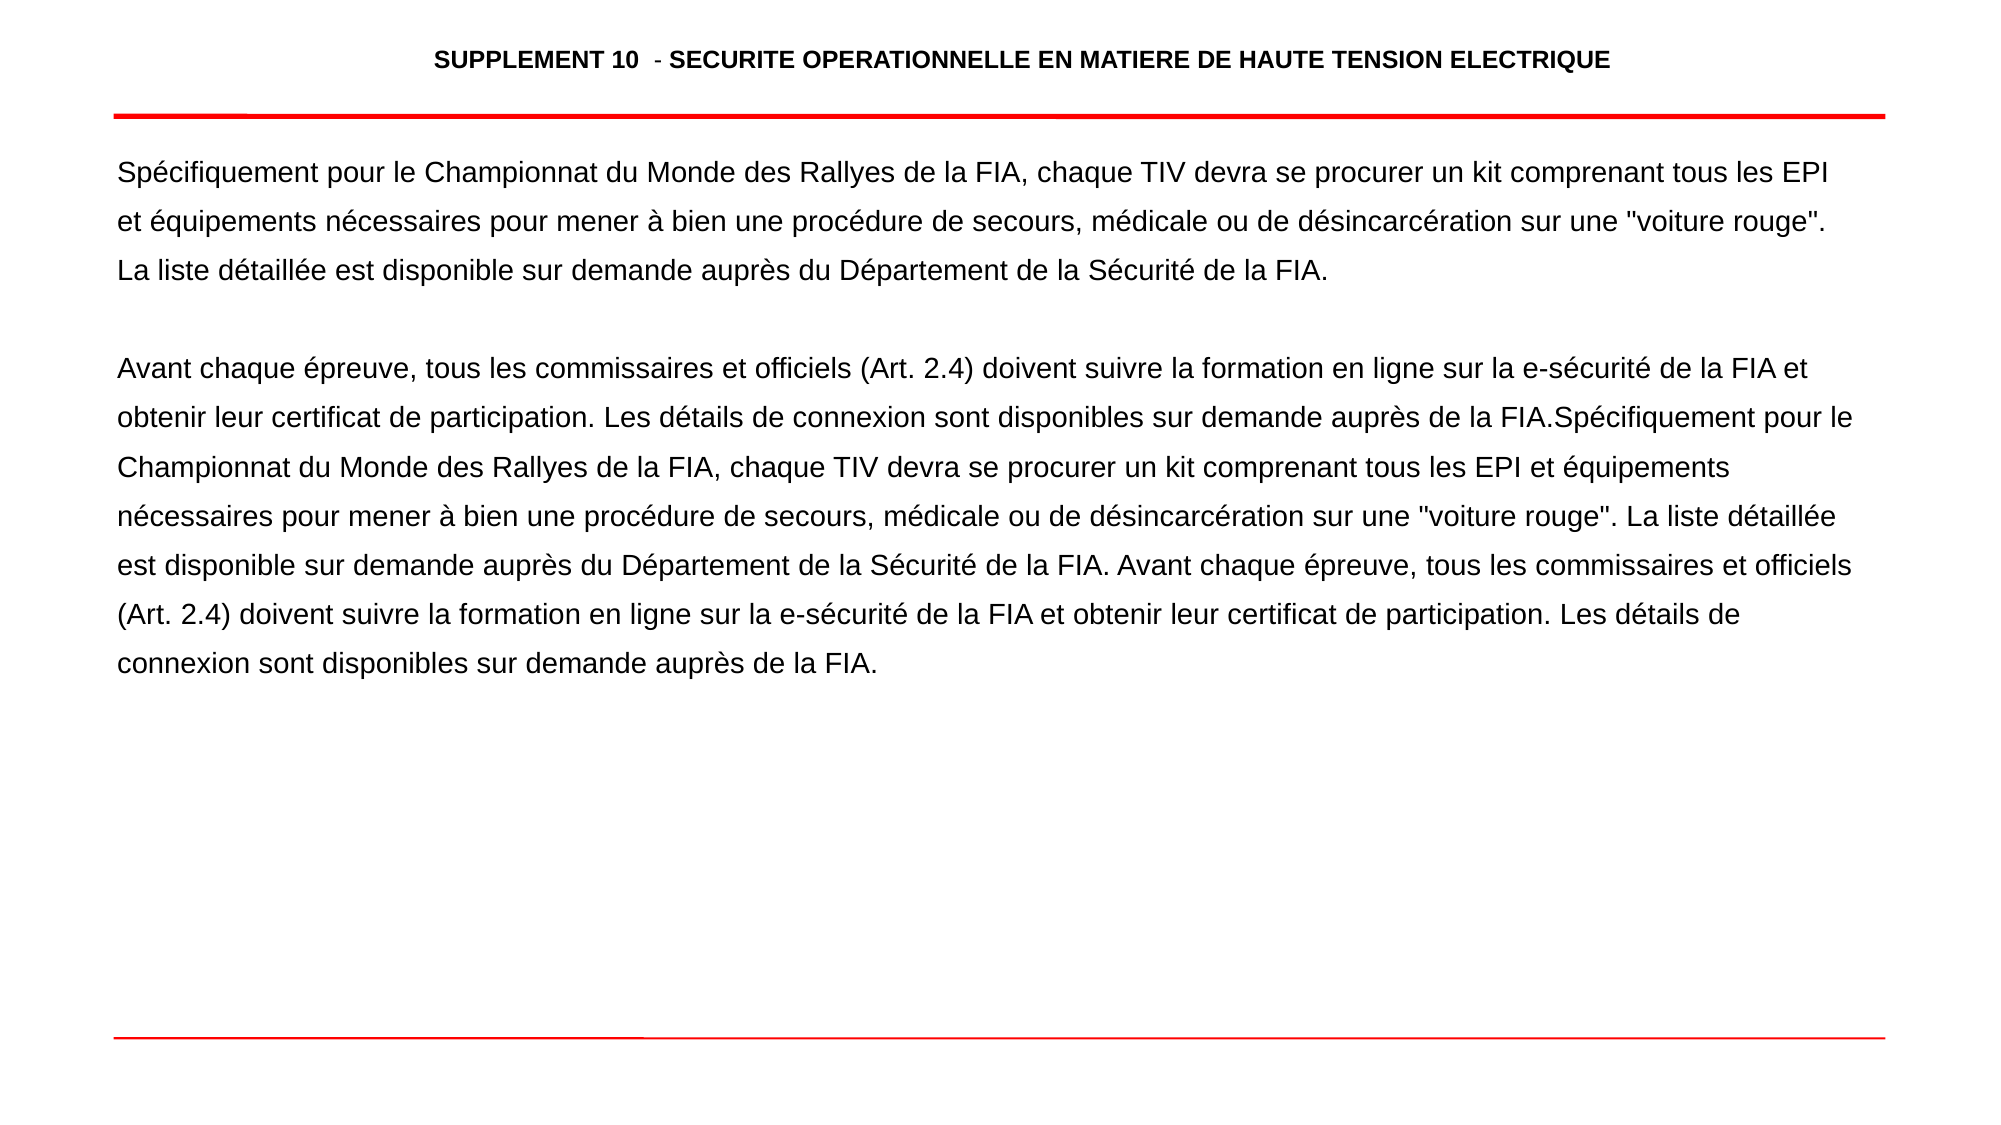

SUPPLEMENT 10 - SECURITE OPERATIONNELLE EN MATIERE DE HAUTE TENSION ELECTRIQUE
Spécifiquement pour le Championnat du Monde des Rallyes de la FIA, chaque TIV devra se procurer un kit comprenant tous les EPI et équipements nécessaires pour mener à bien une procédure de secours, médicale ou de désincarcération sur une "voiture rouge". La liste détaillée est disponible sur demande auprès du Département de la Sécurité de la FIA.
Avant chaque épreuve, tous les commissaires et officiels (Art. 2.4) doivent suivre la formation en ligne sur la e-sécurité de la FIA et obtenir leur certificat de participation. Les détails de connexion sont disponibles sur demande auprès de la FIA.Spécifiquement pour le Championnat du Monde des Rallyes de la FIA, chaque TIV devra se procurer un kit comprenant tous les EPI et équipements nécessaires pour mener à bien une procédure de secours, médicale ou de désincarcération sur une "voiture rouge". La liste détaillée est disponible sur demande auprès du Département de la Sécurité de la FIA. Avant chaque épreuve, tous les commissaires et officiels (Art. 2.4) doivent suivre la formation en ligne sur la e-sécurité de la FIA et obtenir leur certificat de participation. Les détails de connexion sont disponibles sur demande auprès de la FIA.